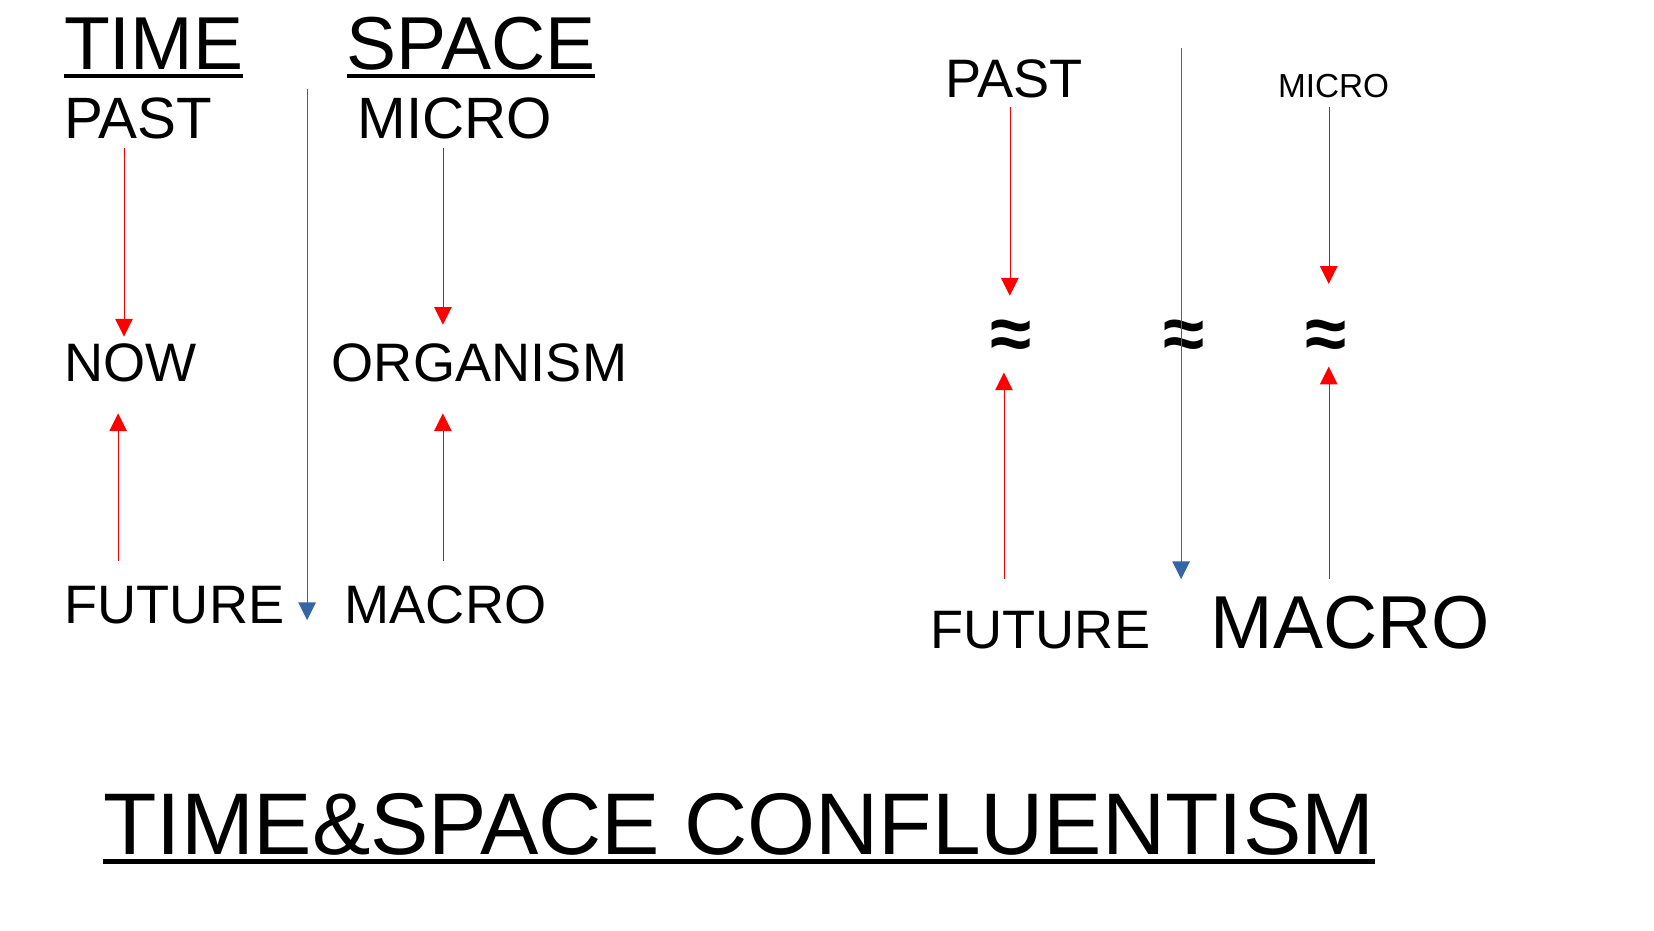

TIME SPACE
PAST MICRO
NOW ORGANISM
FUTURE MACRO
 PAST MICRO
 ≈ ≈ ≈
FUTURE MACRO
TIME&SPACE CONFLUENTISM